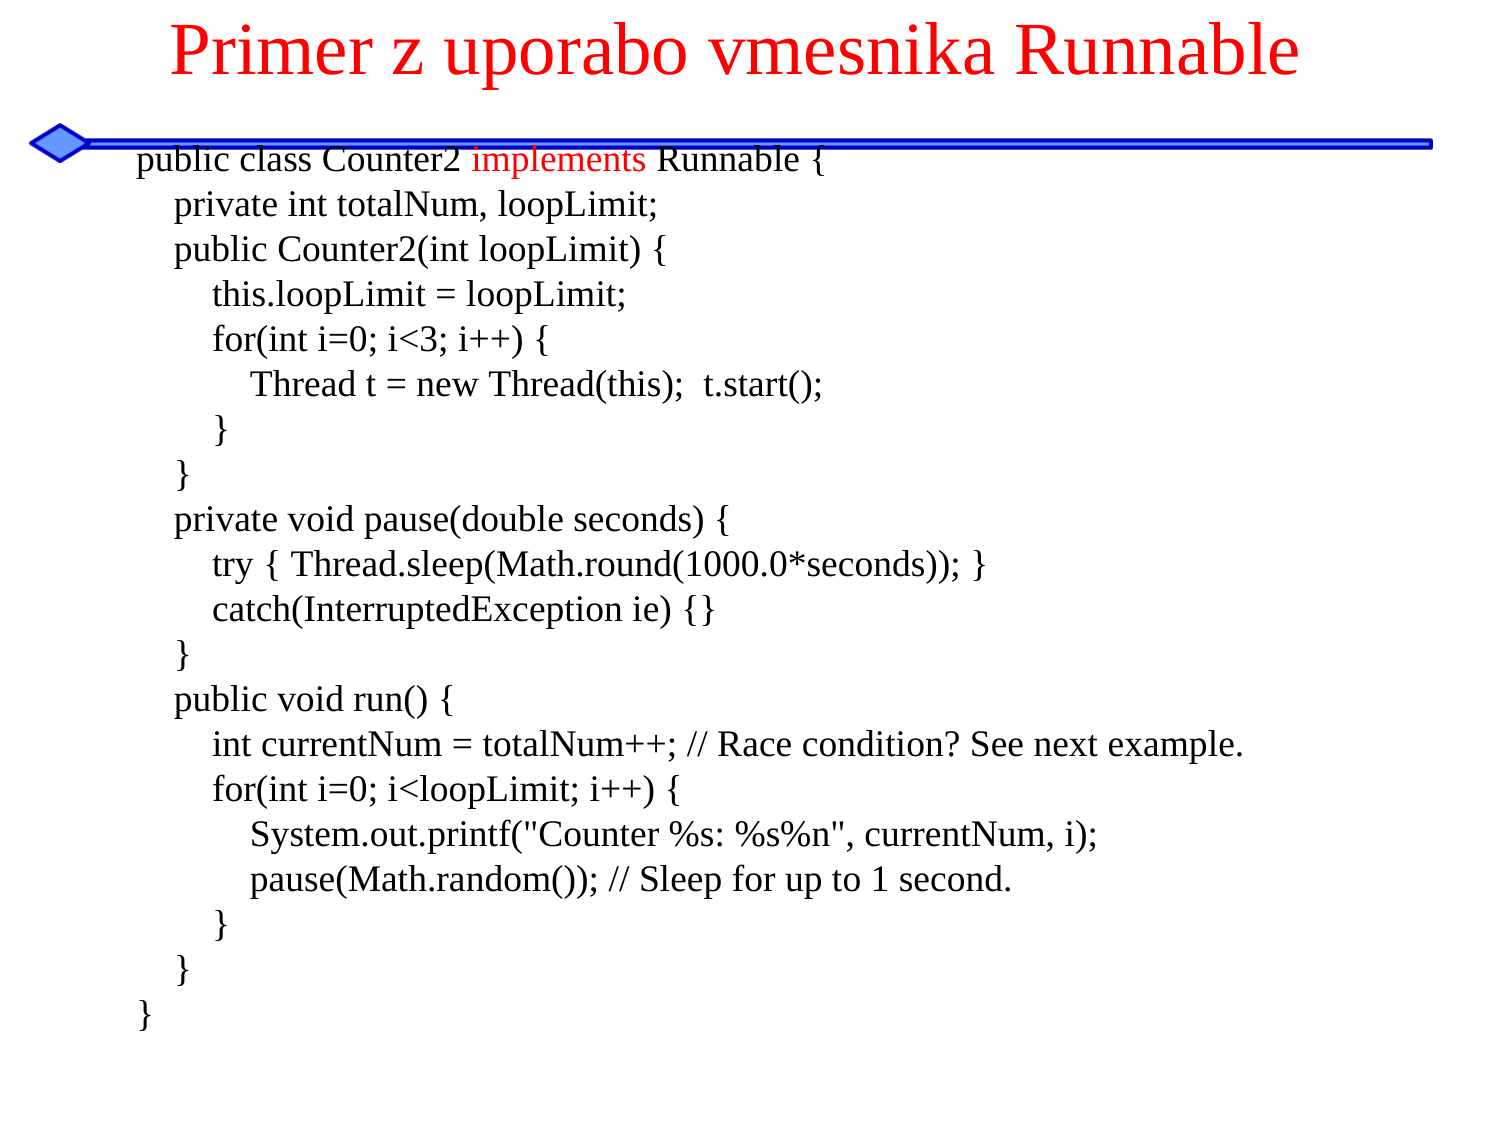

# Primer z uporabo vmesnika Runnable
public class Counter2 implements Runnable {
 private int totalNum, loopLimit;
 public Counter2(int loopLimit) {
 this.loopLimit = loopLimit;
 for(int i=0; i<3; i++) {
 Thread t = new Thread(this); t.start();
 }
 }
 private void pause(double seconds) {
 try { Thread.sleep(Math.round(1000.0*seconds)); }
 catch(InterruptedException ie) {}
 }
 public void run() {
 int currentNum = totalNum++; // Race condition? See next example.
 for(int i=0; i<loopLimit; i++) {
 System.out.printf("Counter %s: %s%n", currentNum, i);
 pause(Math.random()); // Sleep for up to 1 second.
 }
 }
}